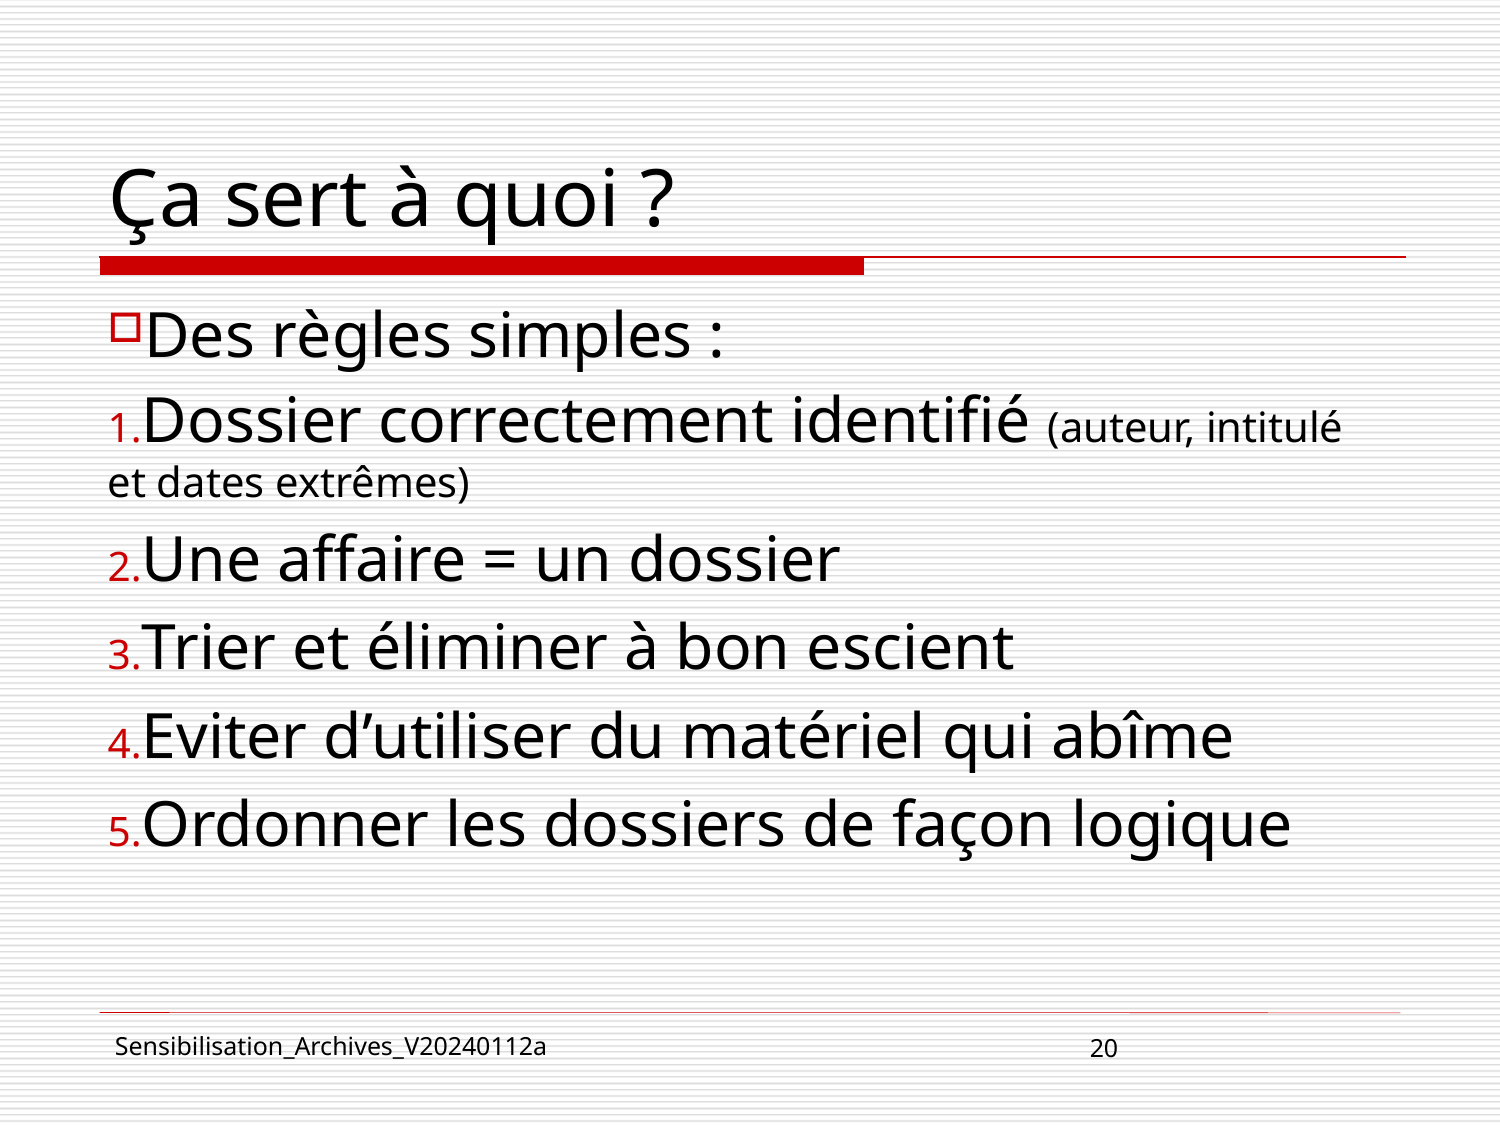

# Ça sert à quoi ?
Des règles simples :
Dossier correctement identifié (auteur, intitulé et dates extrêmes)
Une affaire = un dossier
Trier et éliminer à bon escient
Eviter d’utiliser du matériel qui abîme
Ordonner les dossiers de façon logique
Sensibilisation_Archives_V20240112a